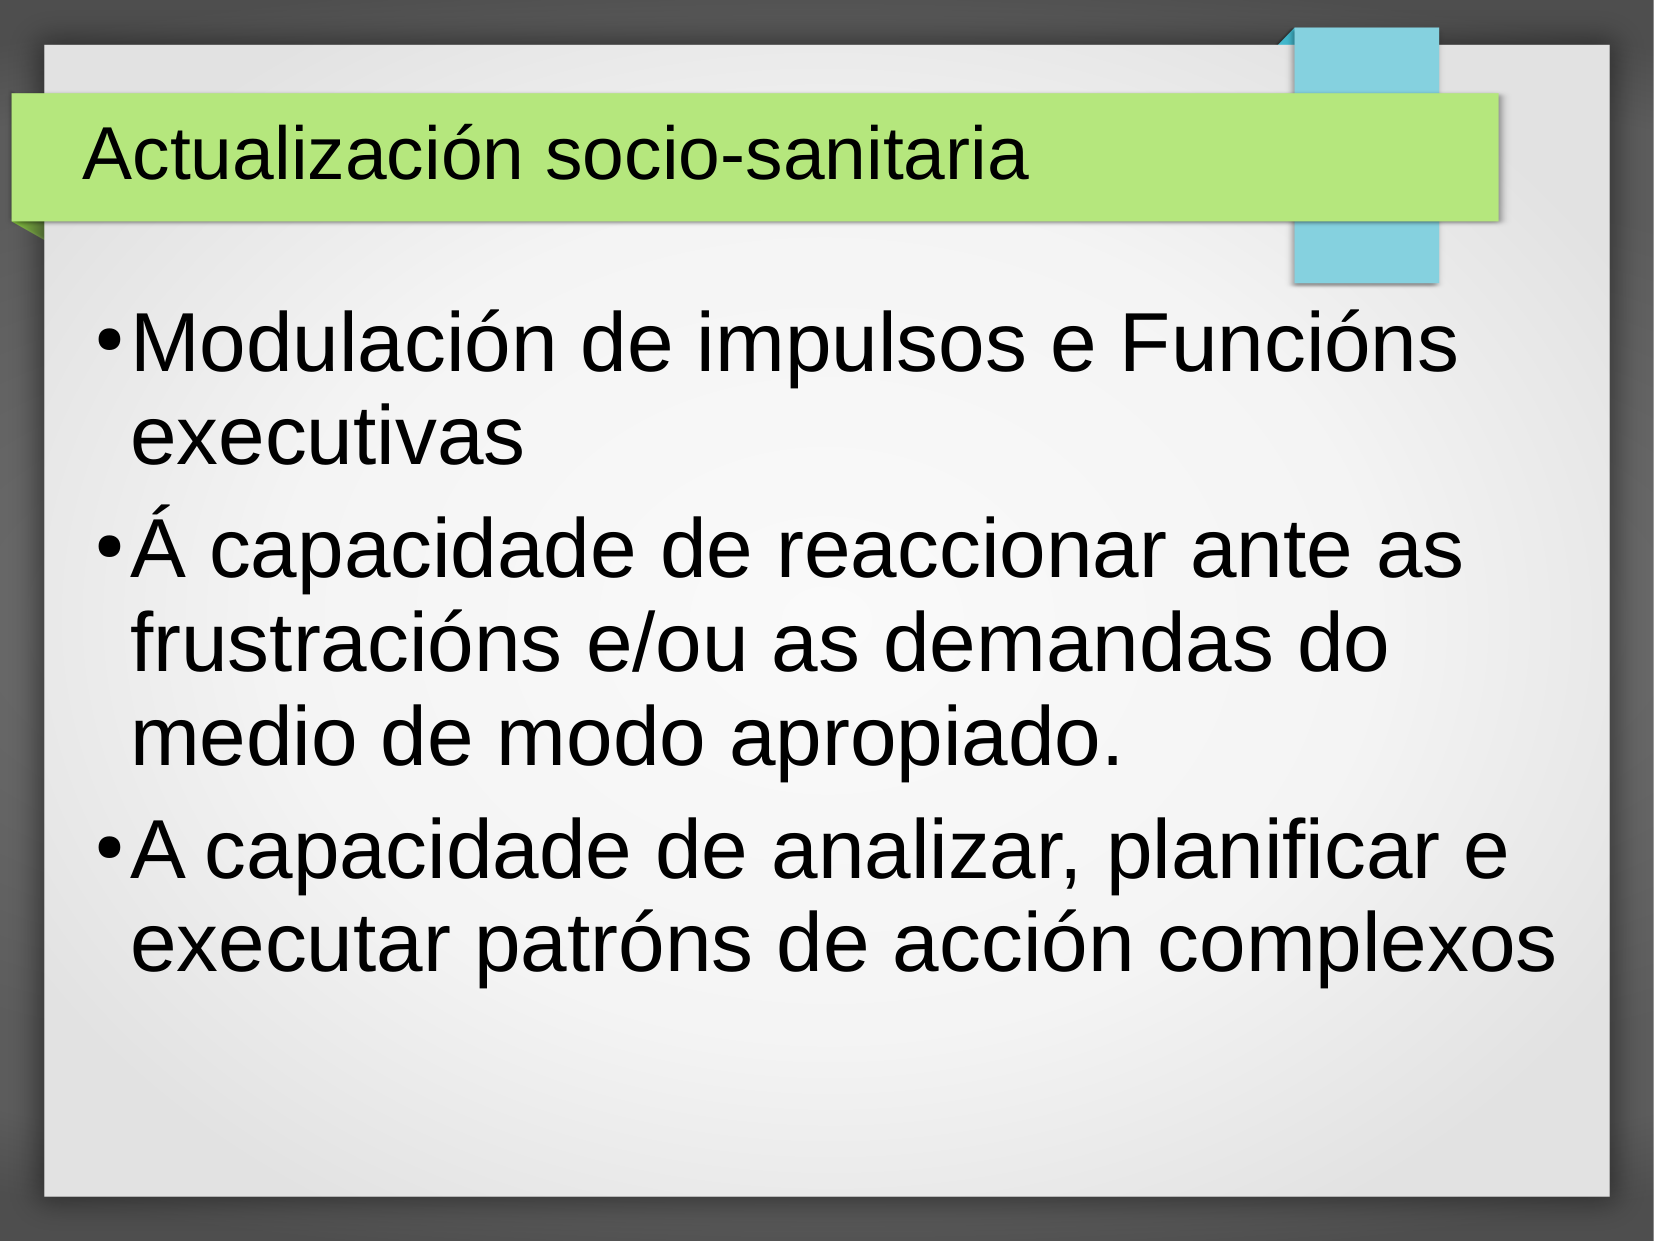

# Actualización socio-sanitaria
Modulación de impulsos e Funcións executivas
Á capacidade de reaccionar ante as frustracións e/ou as demandas do medio de modo apropiado.
A capacidade de analizar, planificar e executar patróns de acción complexos